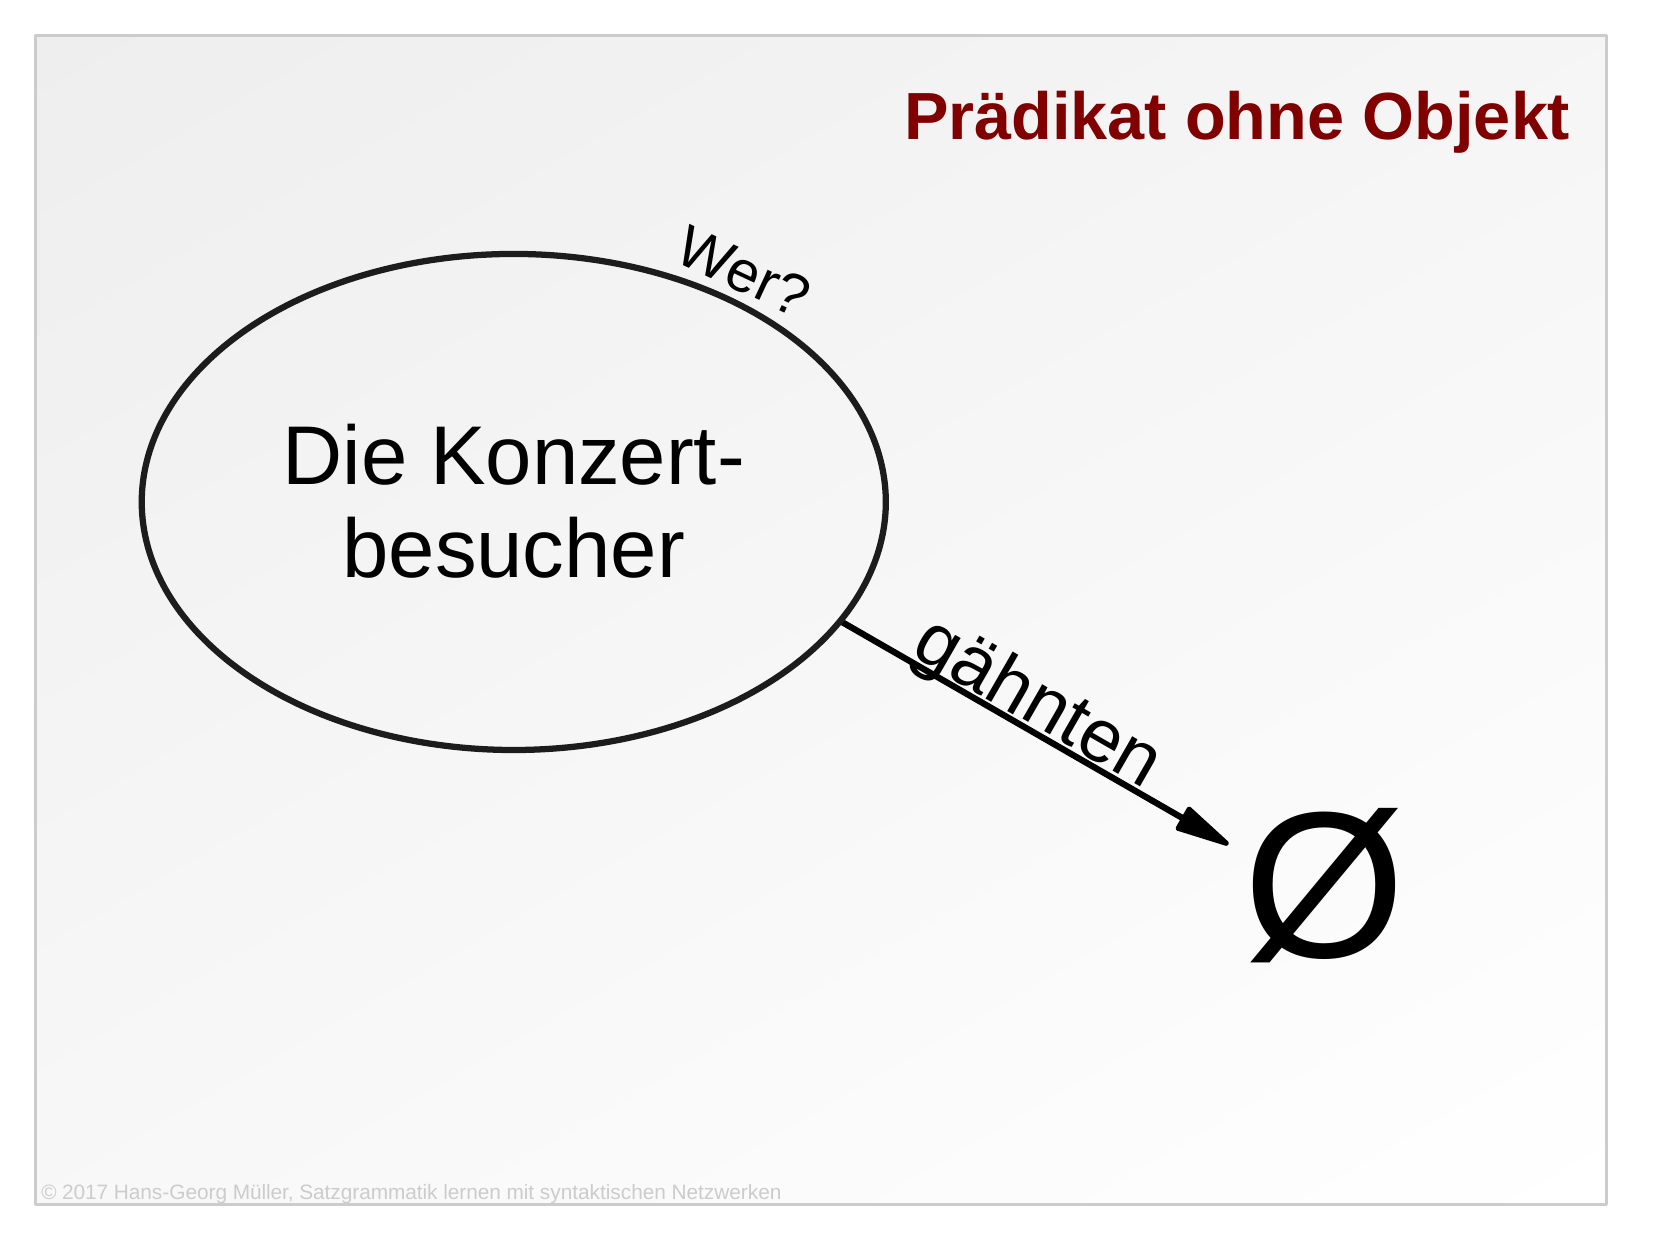

# Prädikat ohne Objekt
Wer?
Die Konzert-
besucher
gähnten
Ø